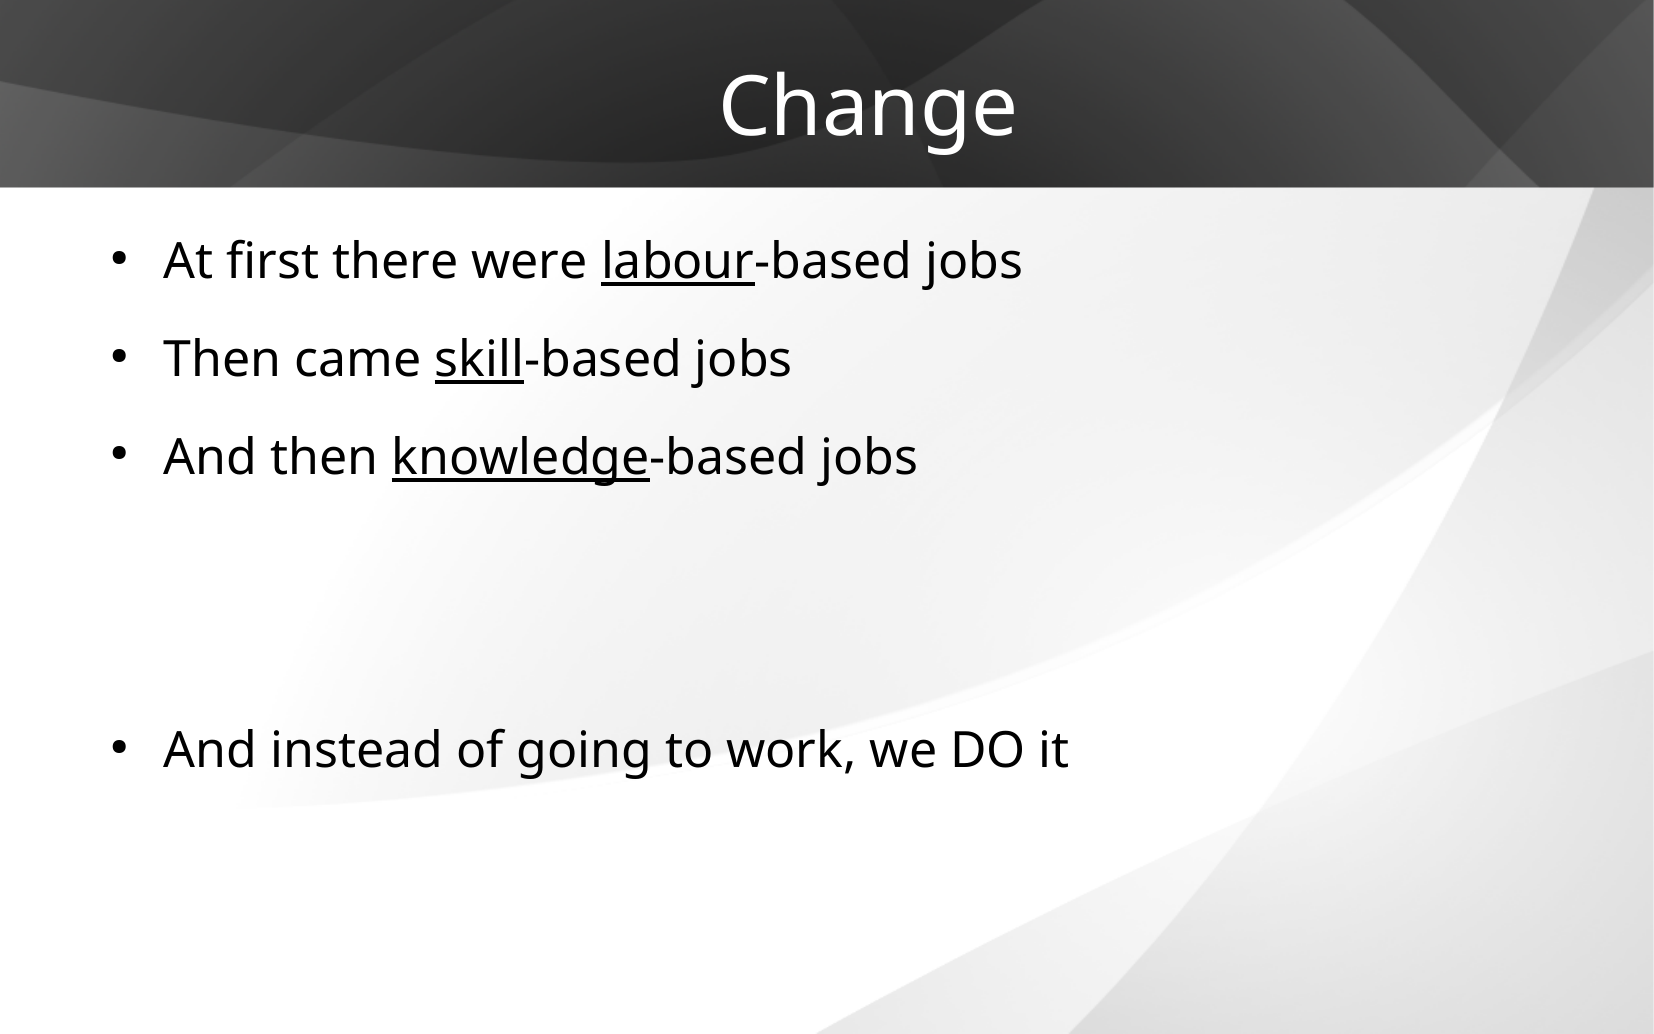

# Change
At first there were labour-based jobs
Then came skill-based jobs
And then knowledge-based jobs
And instead of going to work, we DO it